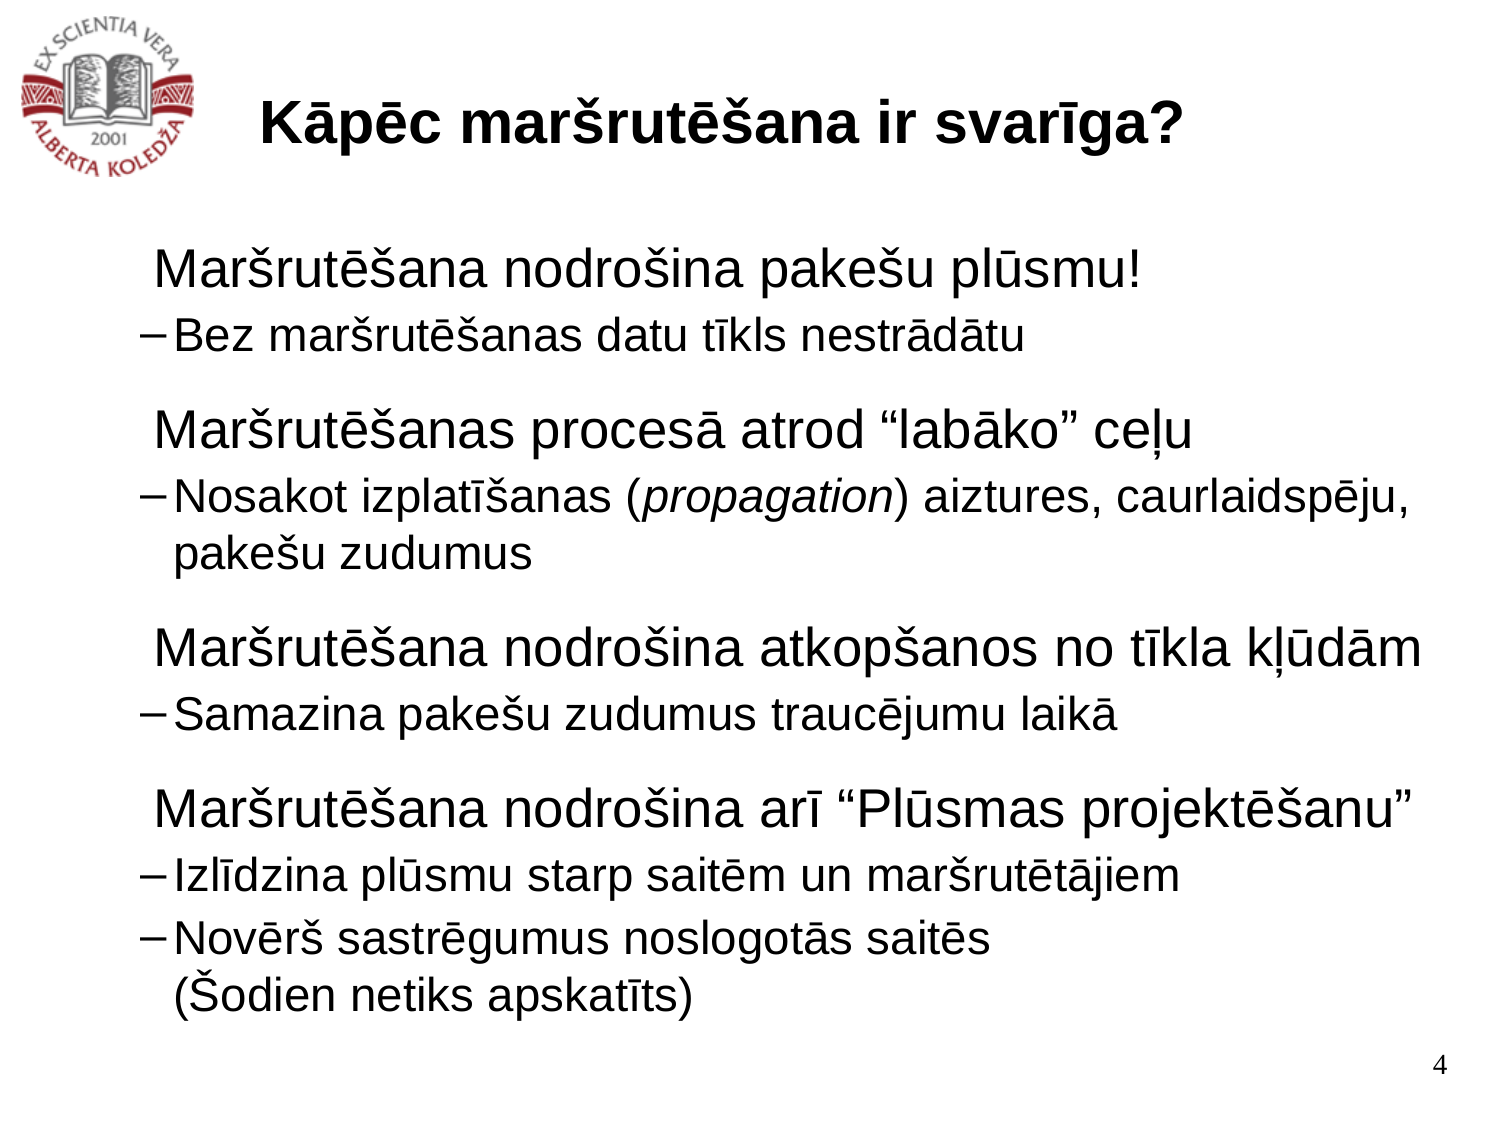

# Kāpēc maršrutēšana ir svarīga?
Maršrutēšana nodrošina pakešu plūsmu!
Bez maršrutēšanas datu tīkls nestrādātu
Maršrutēšanas procesā atrod “labāko” ceļu
Nosakot izplatīšanas (propagation) aiztures, caurlaidspēju, pakešu zudumus
Maršrutēšana nodrošina atkopšanos no tīkla kļūdām
Samazina pakešu zudumus traucējumu laikā
Maršrutēšana nodrošina arī “Plūsmas projektēšanu”
Izlīdzina plūsmu starp saitēm un maršrutētājiem
Novērš sastrēgumus noslogotās saitēs
(Šodien netiks apskatīts)